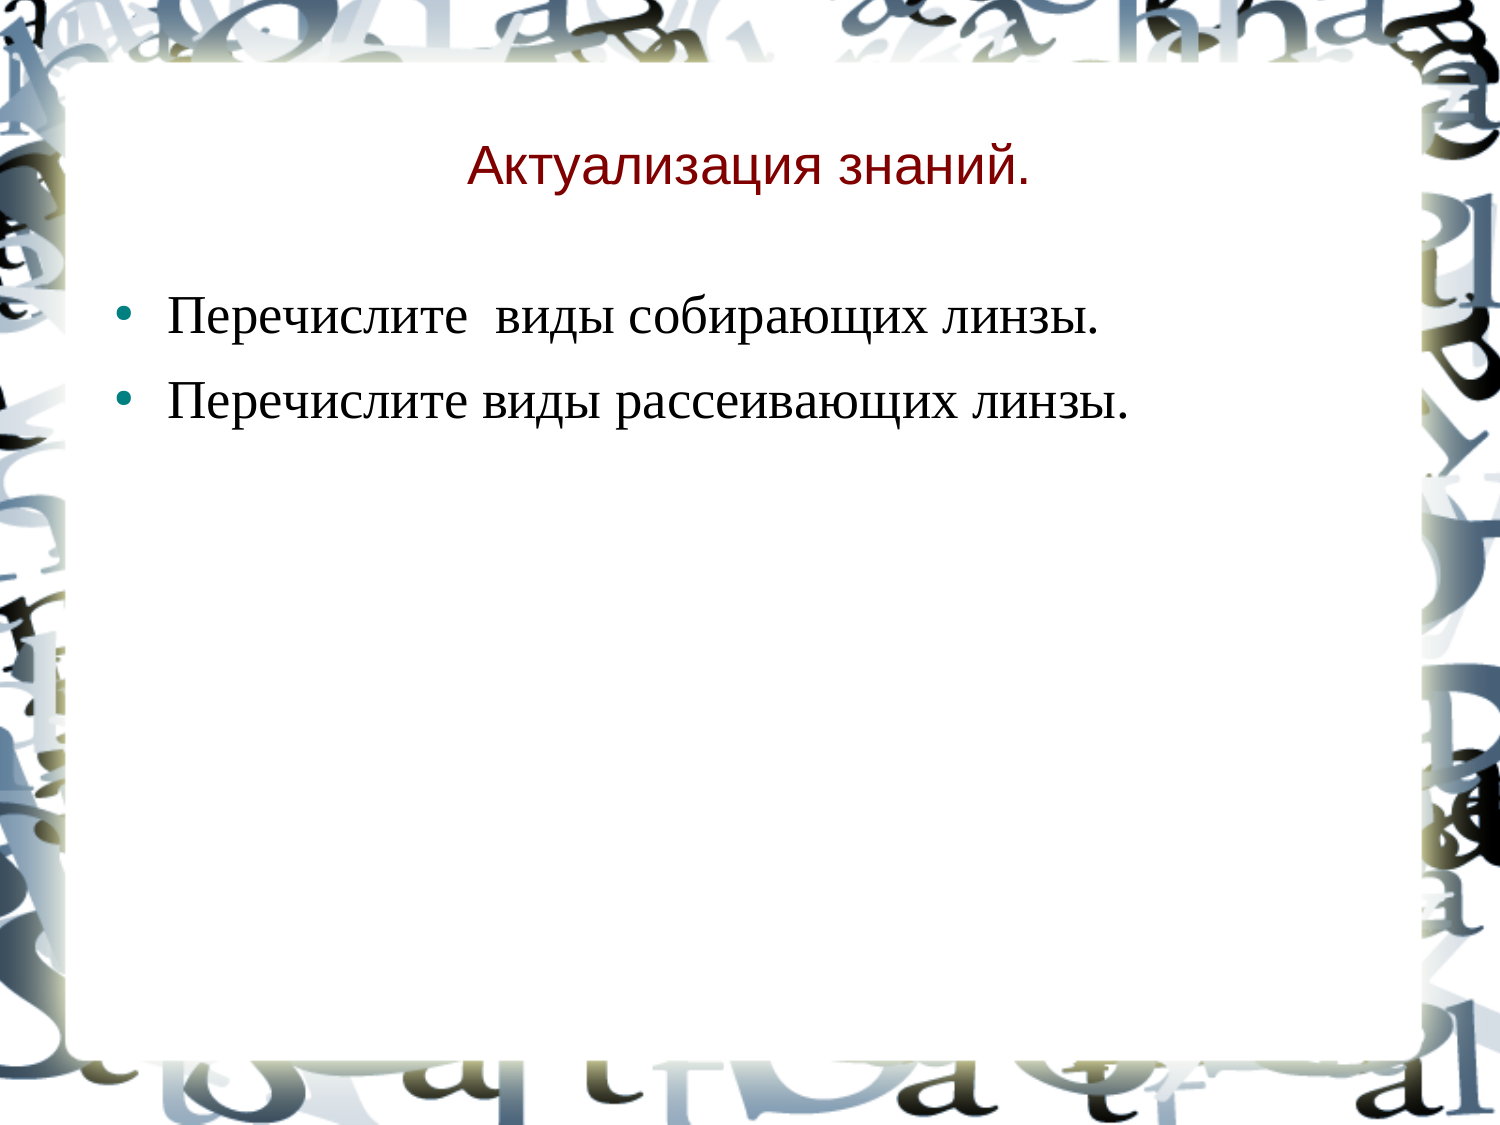

# Актуализация знаний.
Перечислите виды собирающих линзы.
Перечислите виды рассеивающих линзы.